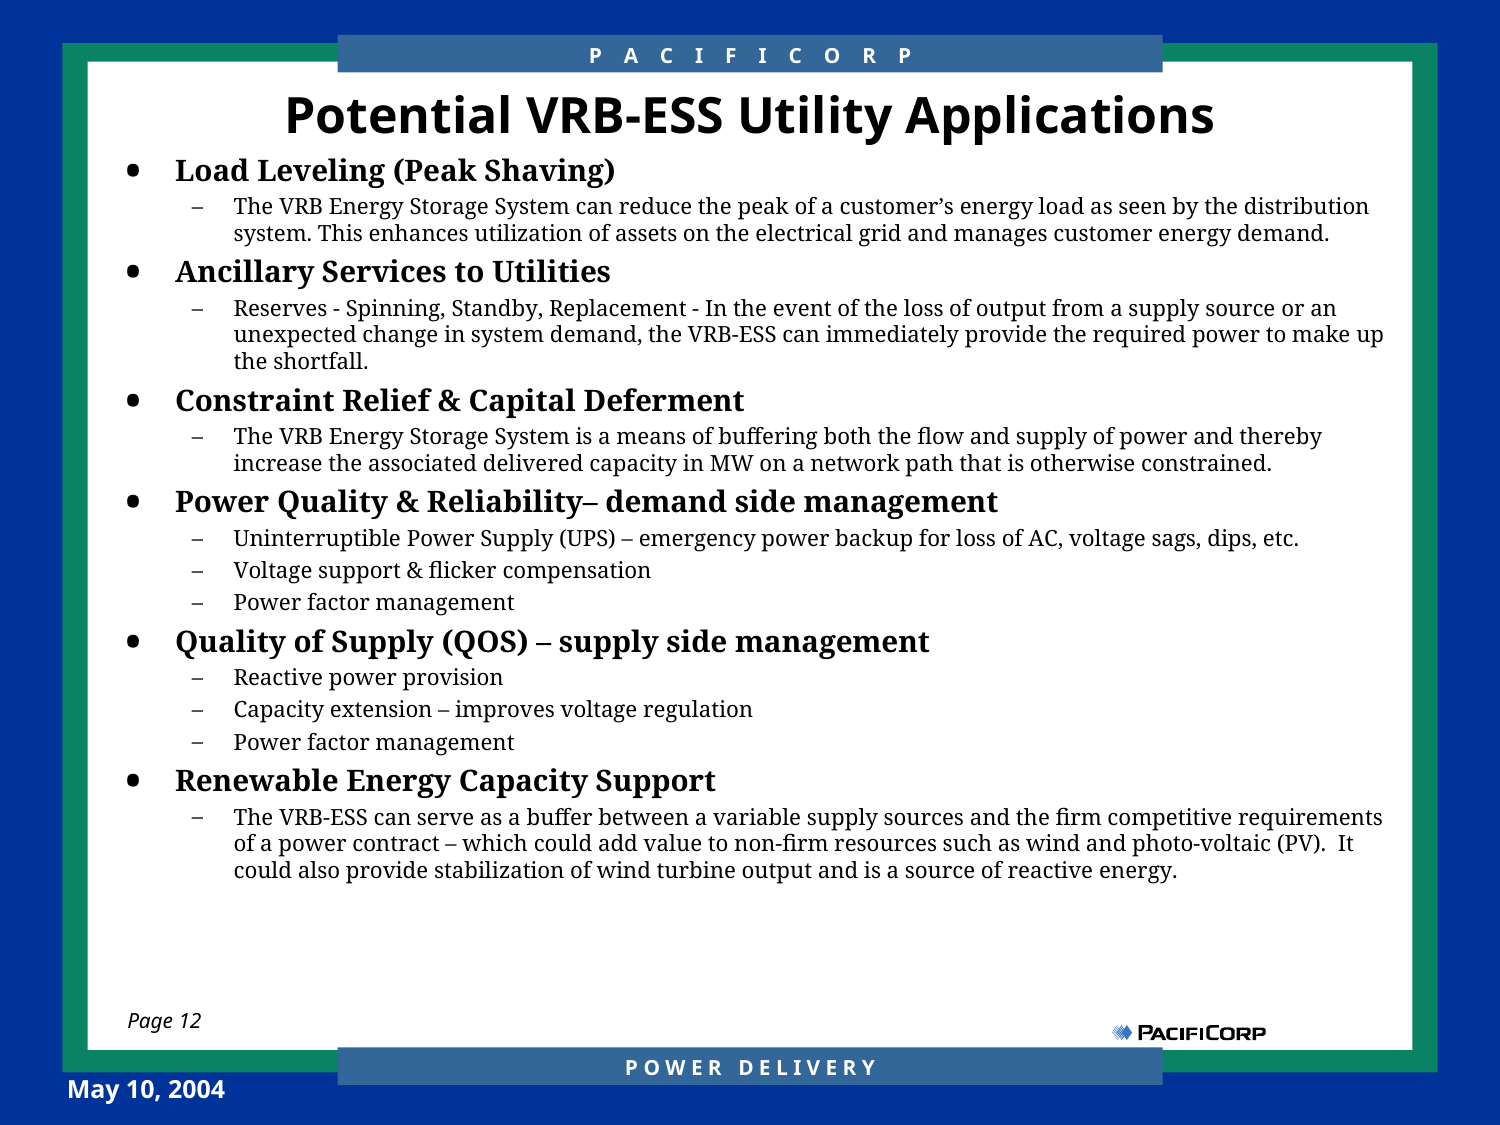

# Potential VRB-ESS Utility Applications
Load Leveling (Peak Shaving)
The VRB Energy Storage System can reduce the peak of a customer’s energy load as seen by the distribution system. This enhances utilization of assets on the electrical grid and manages customer energy demand.
Ancillary Services to Utilities
Reserves - Spinning, Standby, Replacement - In the event of the loss of output from a supply source or an unexpected change in system demand, the VRB-ESS can immediately provide the required power to make up the shortfall.
Constraint Relief & Capital Deferment
The VRB Energy Storage System is a means of buffering both the flow and supply of power and thereby increase the associated delivered capacity in MW on a network path that is otherwise constrained.
Power Quality & Reliability– demand side management
Uninterruptible Power Supply (UPS) – emergency power backup for loss of AC, voltage sags, dips, etc.
Voltage support & flicker compensation
Power factor management
Quality of Supply (QOS) – supply side management
Reactive power provision
Capacity extension – improves voltage regulation
Power factor management
Renewable Energy Capacity Support
The VRB-ESS can serve as a buffer between a variable supply sources and the firm competitive requirements of a power contract – which could add value to non-firm resources such as wind and photo-voltaic (PV). It could also provide stabilization of wind turbine output and is a source of reactive energy.
12